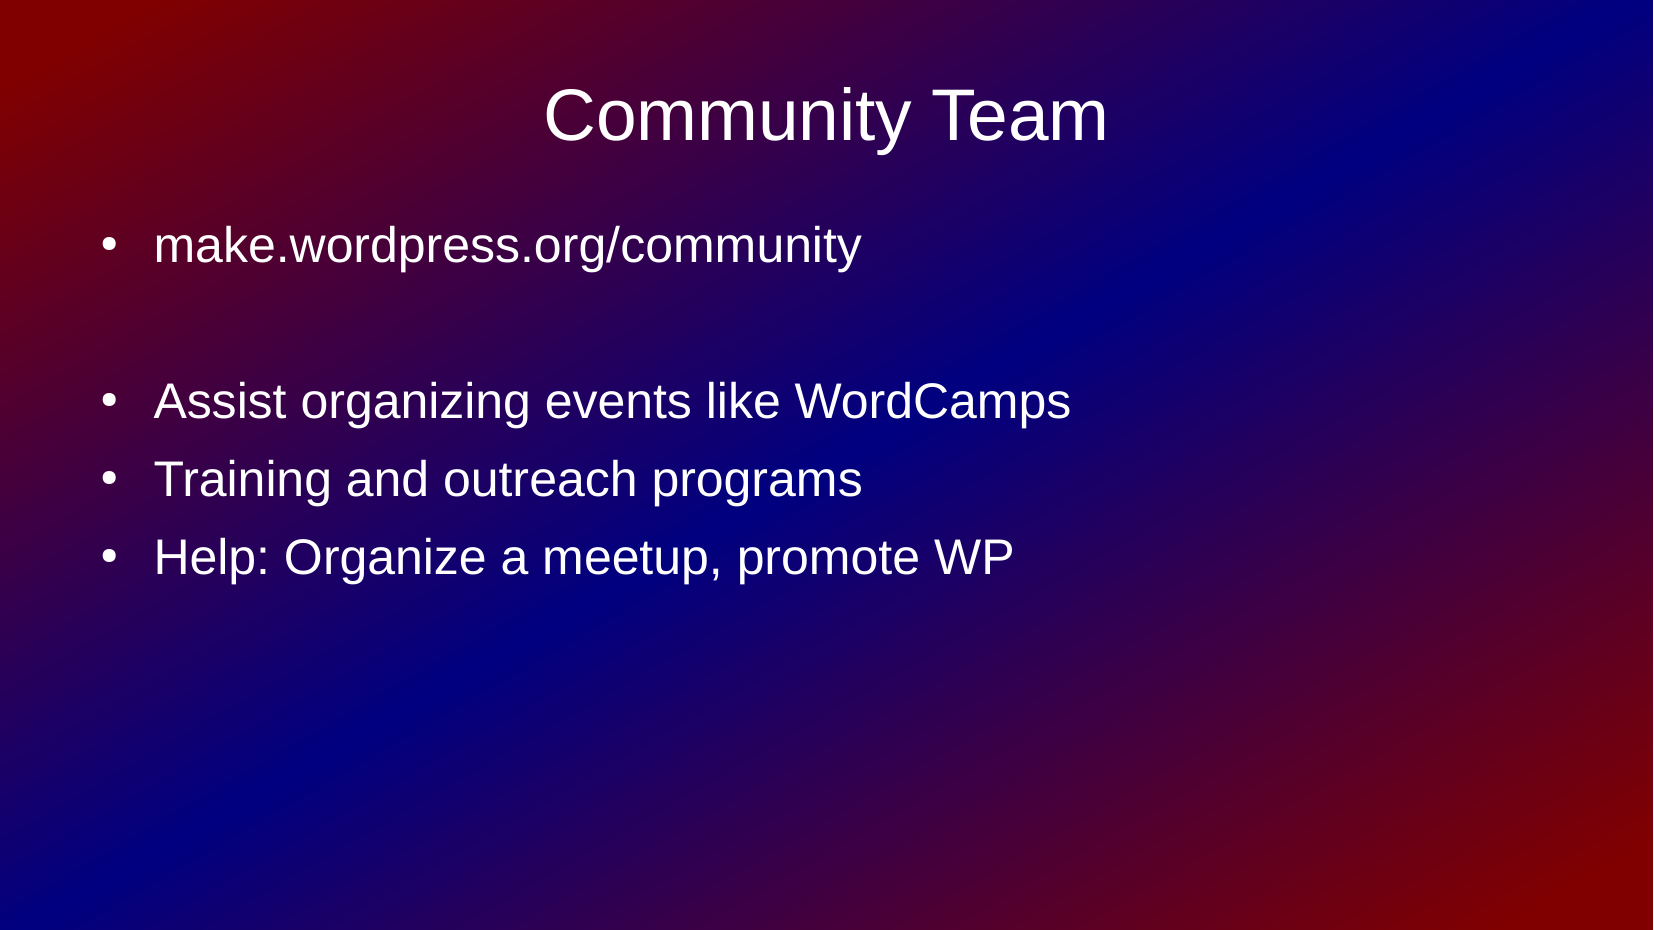

# Community Team
make.wordpress.org/community
Assist organizing events like WordCamps
Training and outreach programs
Help: Organize a meetup, promote WP